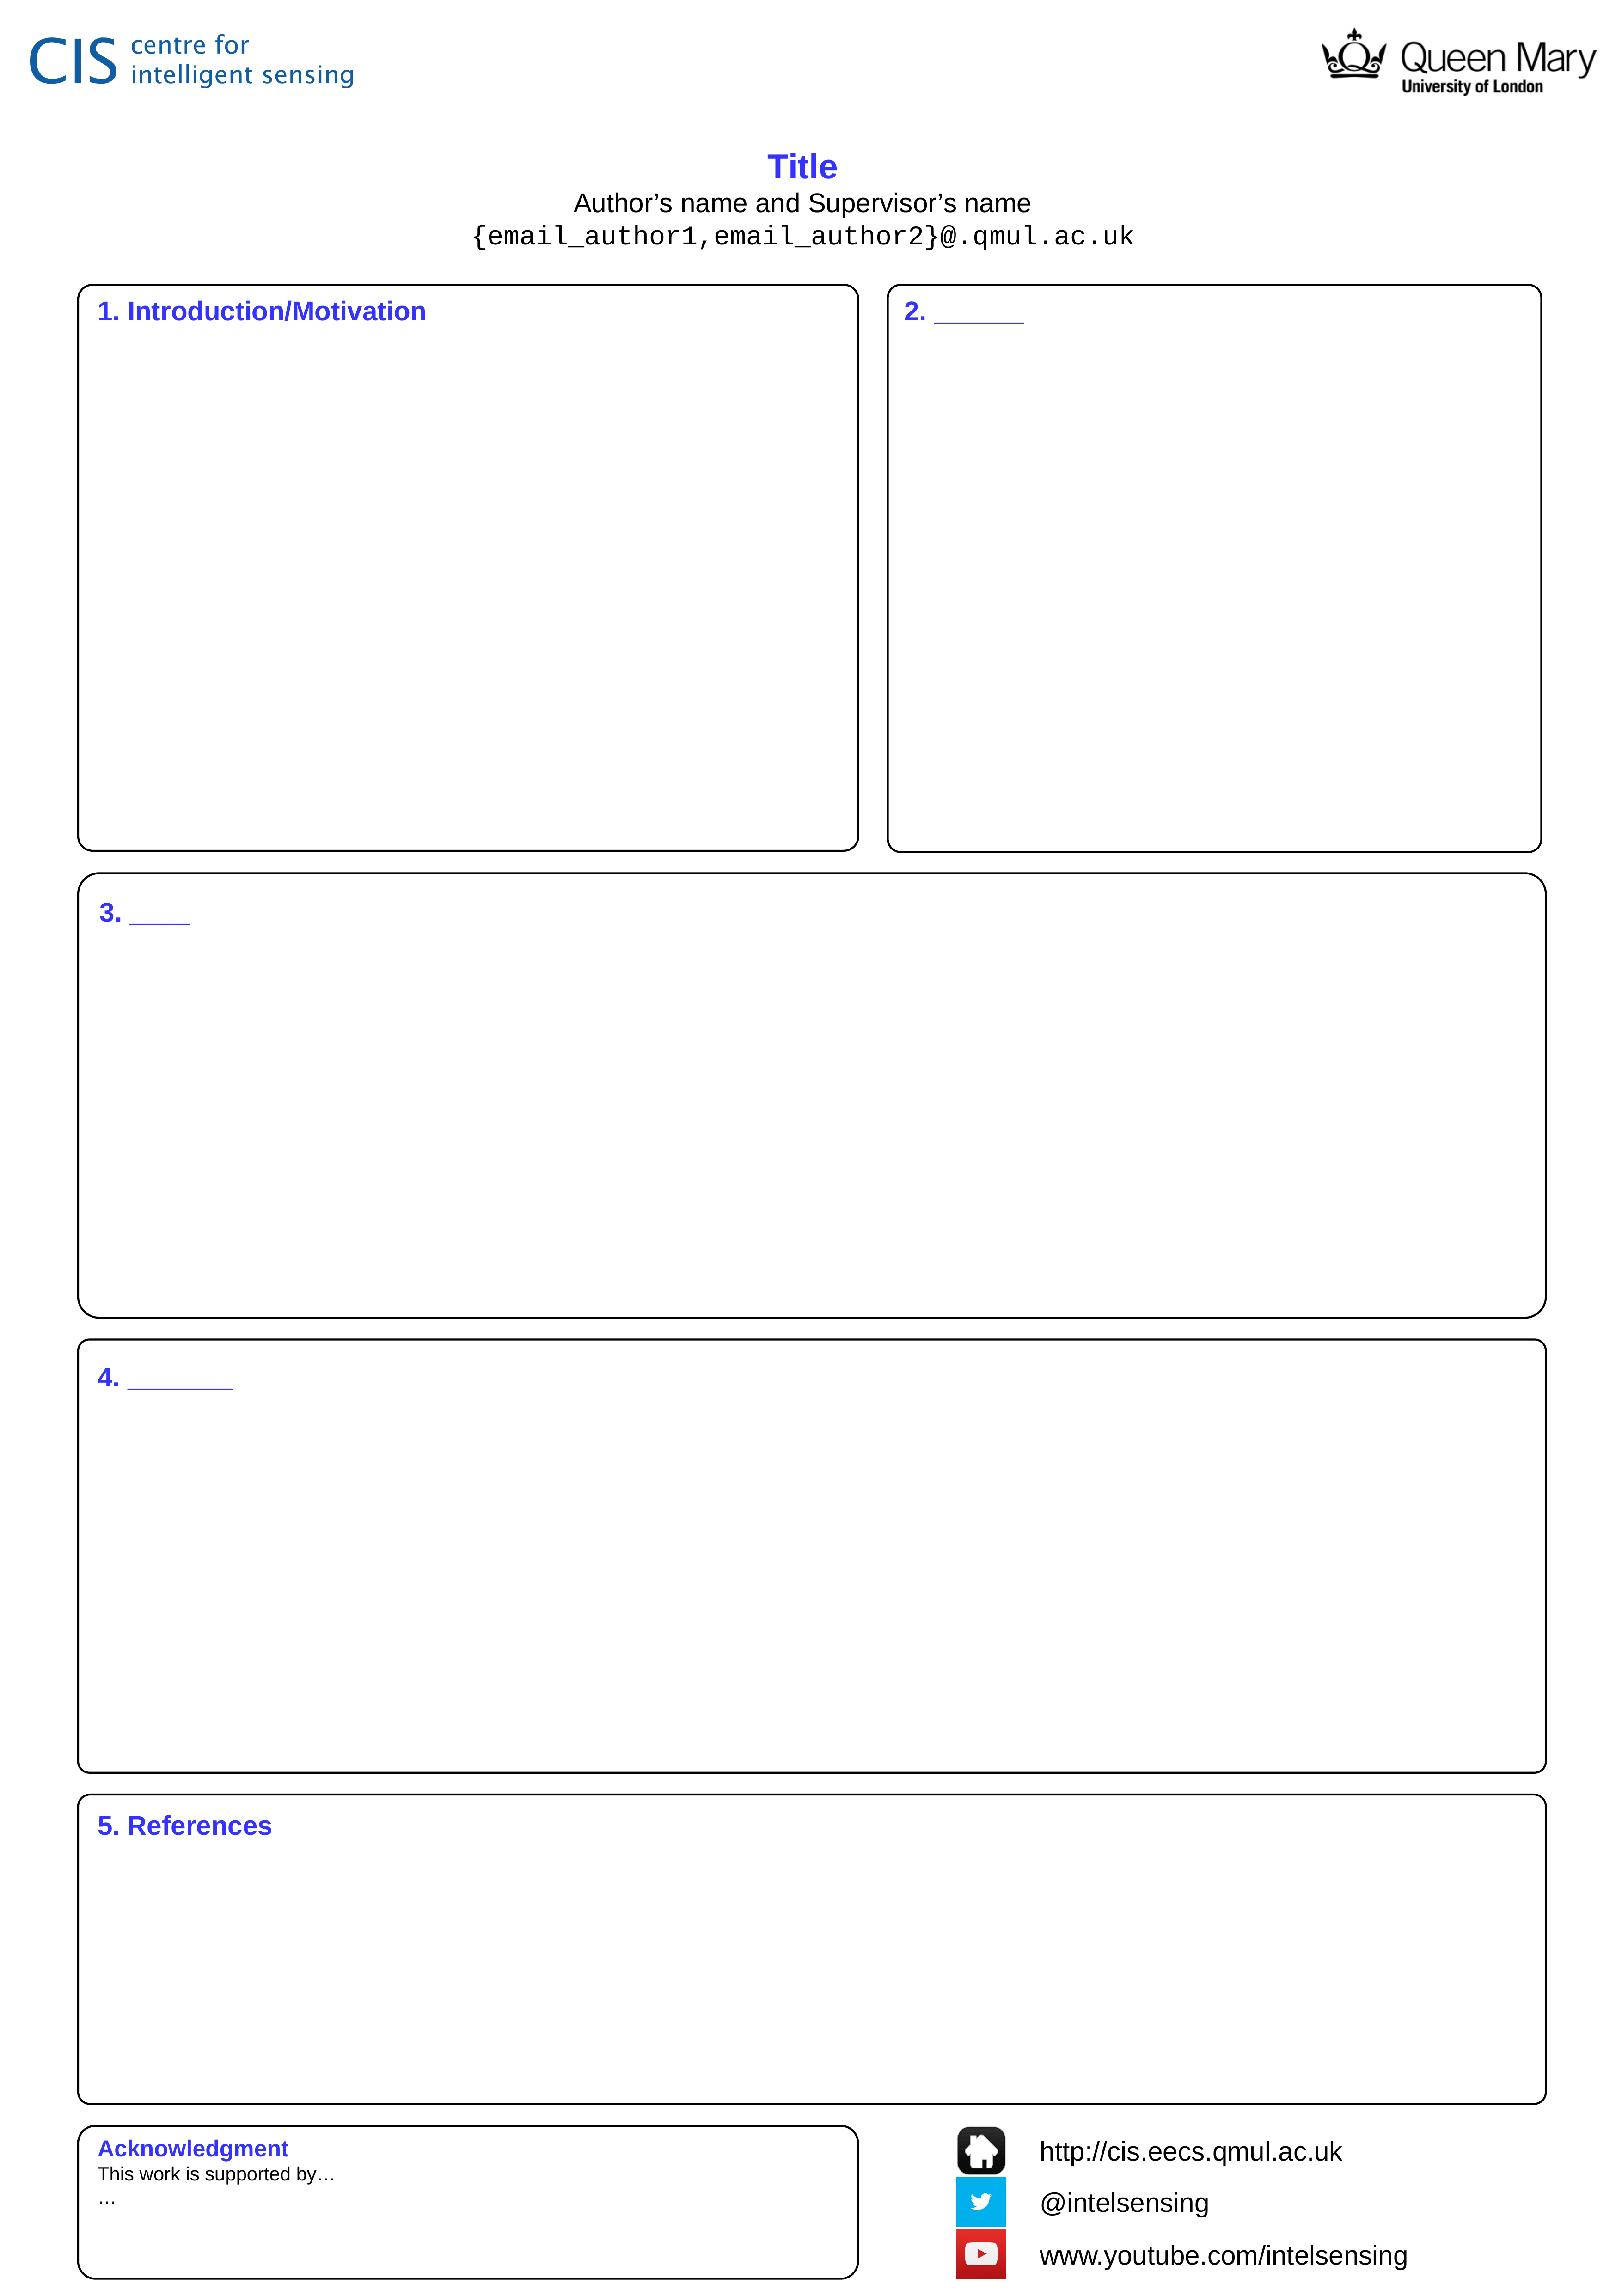

Title
Author’s name and Supervisor’s name
{email_author1,email_author2}@.qmul.ac.uk
1. Introduction/Motivation
2. ______
3. ____
4. _______
5. References
http://cis.eecs.qmul.ac.uk
Acknowledgment
This work is supported by…
…
@intelsensing
www.youtube.com/intelsensing